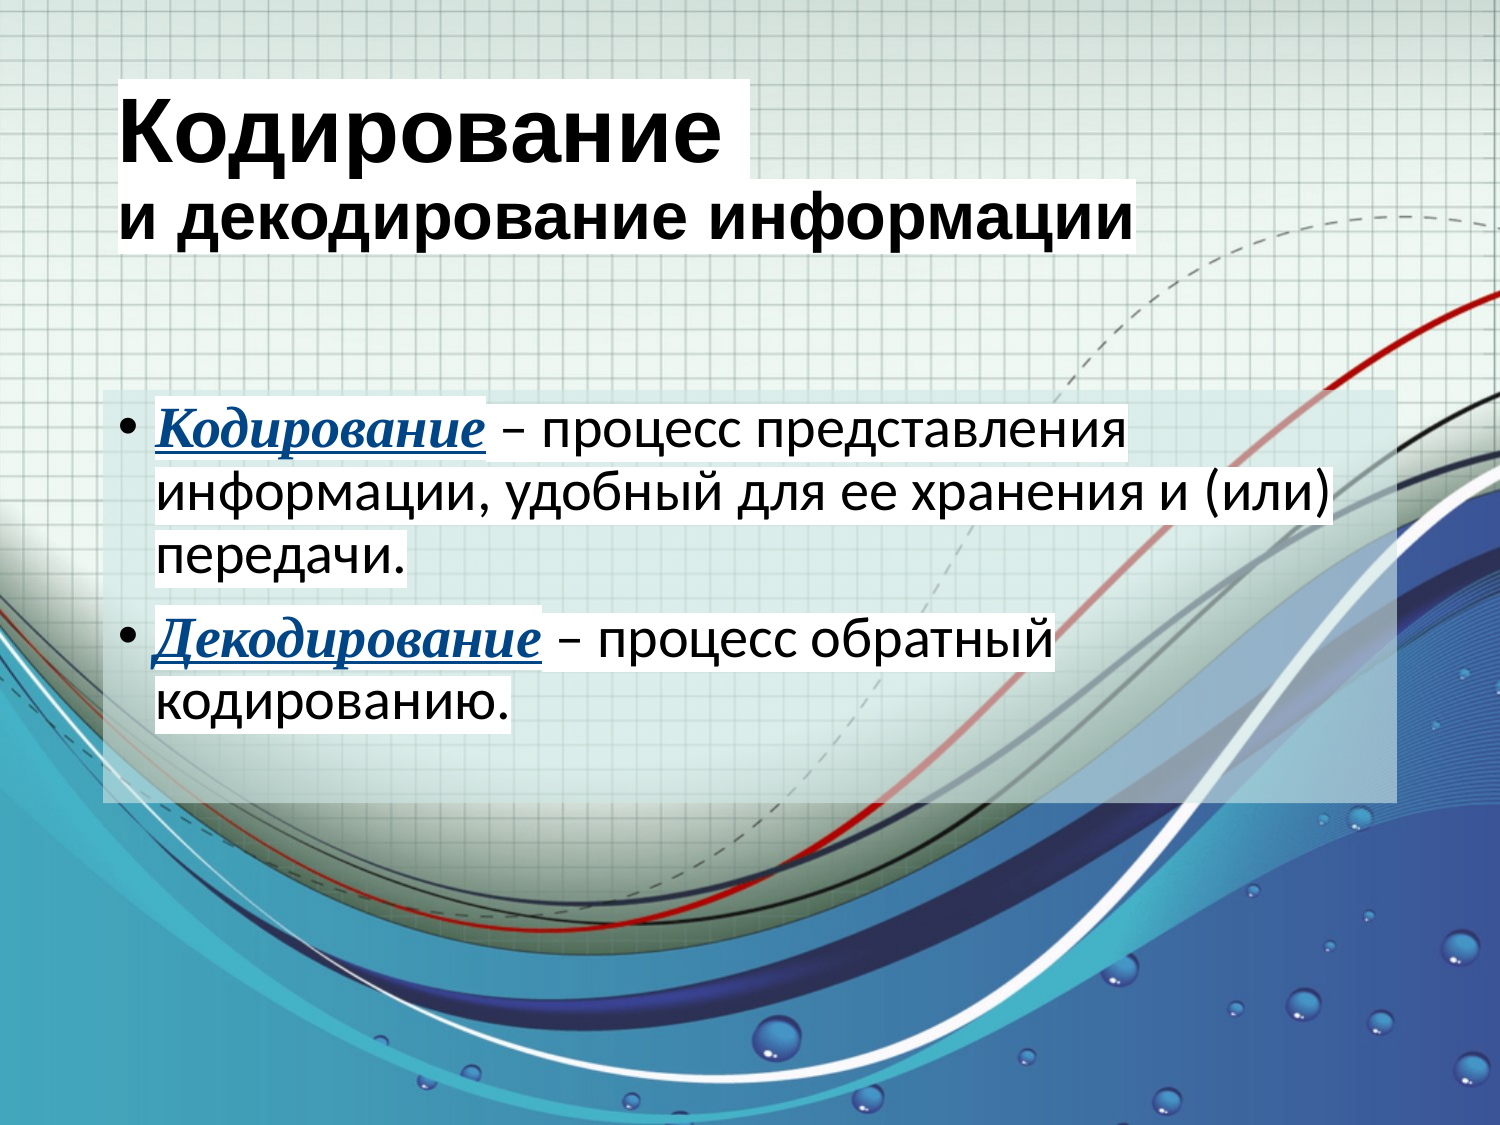

# Кодирование и декодирование информации
Кодирование – процесс представления информации, удобный для ее хранения и (или) передачи.
Декодирование – процесс обратный кодированию.